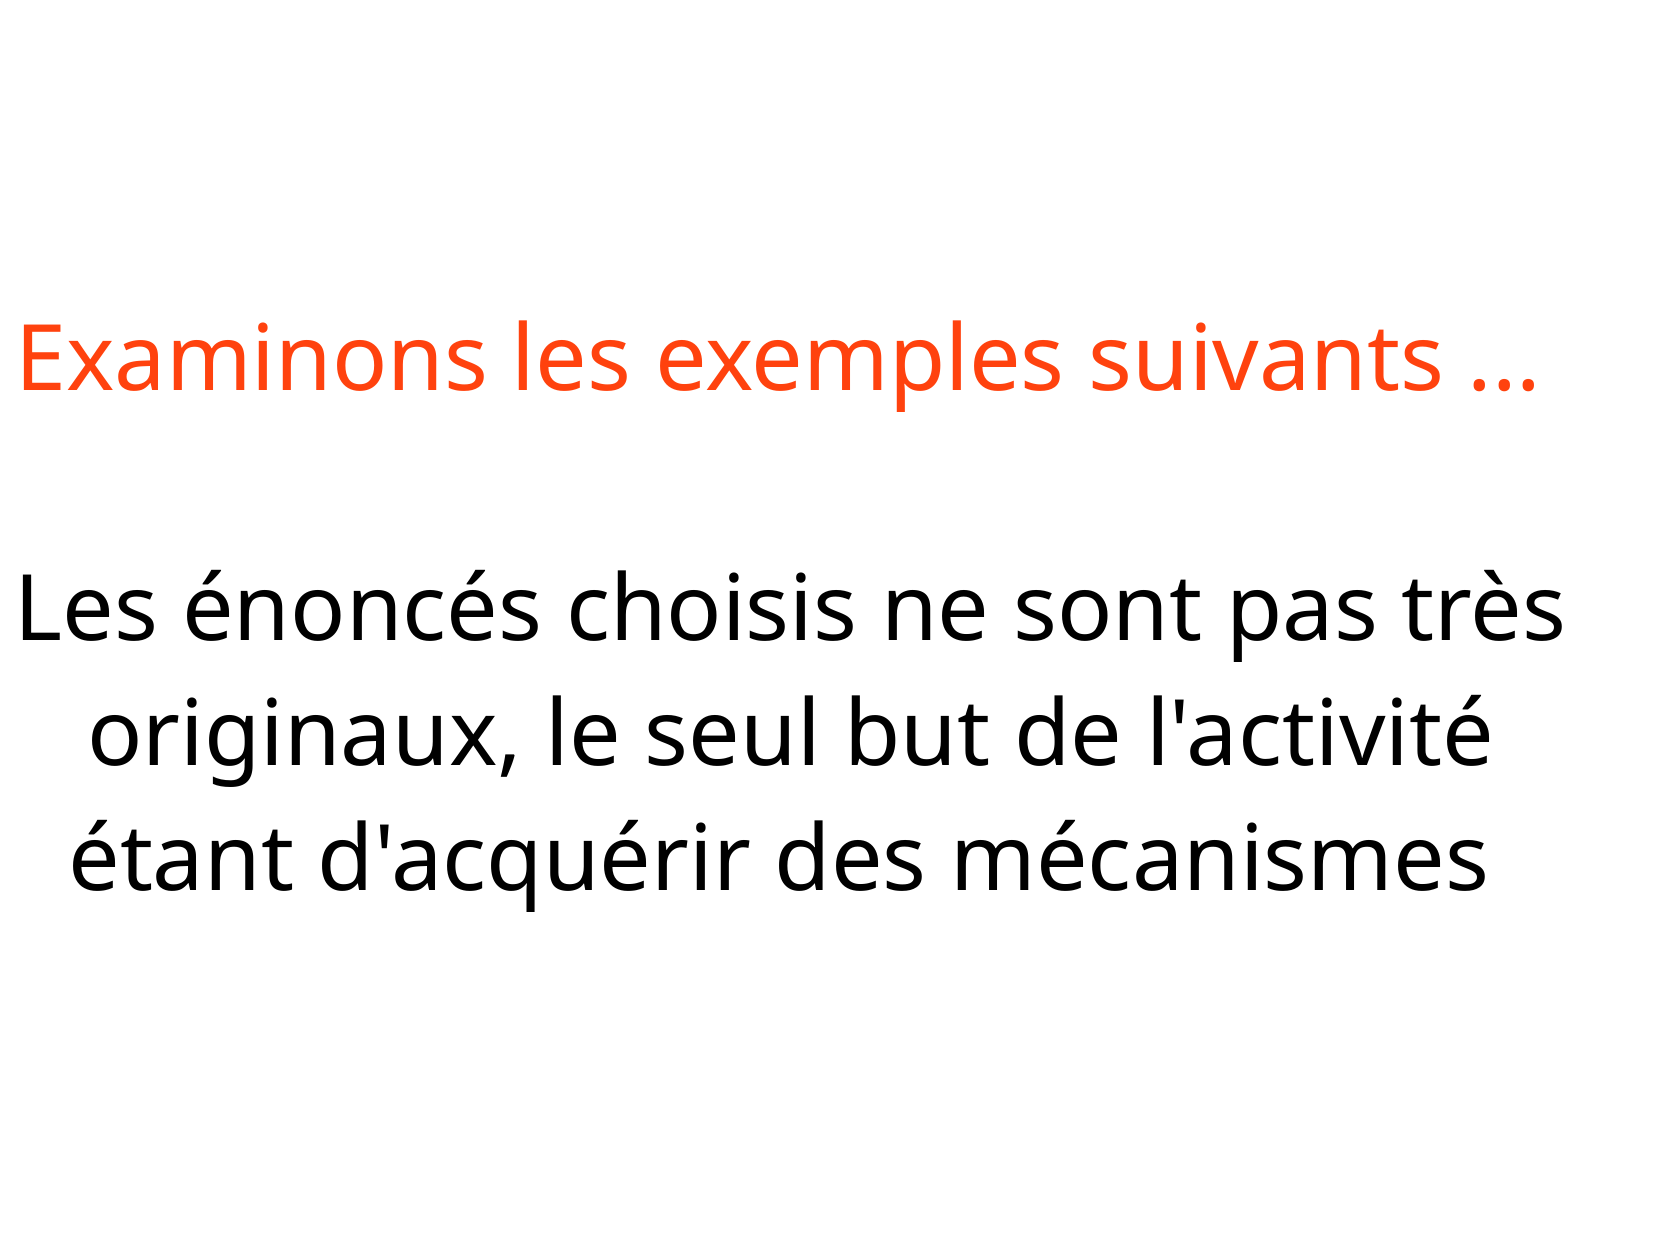

Examinons les exemples suivants ...
Les énoncés choisis ne sont pas très originaux, le seul but de l'activité étant d'acquérir des mécanismes